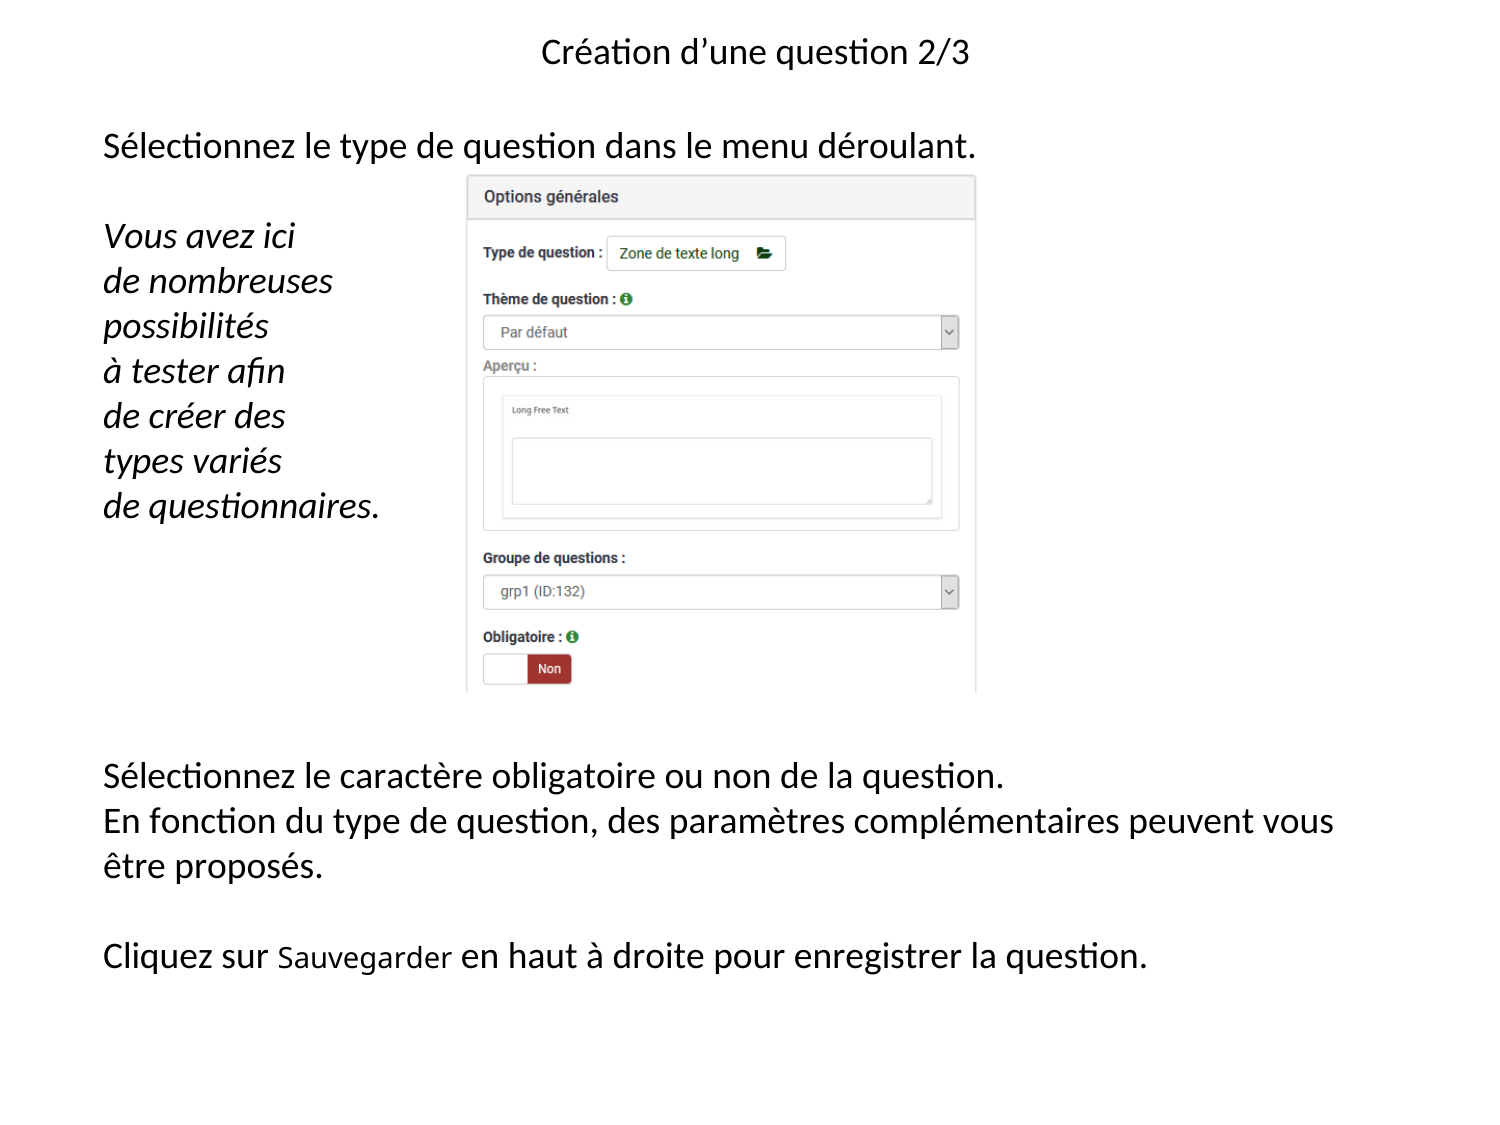

Création d’une question 2/3
Sélectionnez le type de question dans le menu déroulant.
Vous avez ici
de nombreuses
possibilités
à tester afin
de créer des
types variés
de questionnaires.
Sélectionnez le caractère obligatoire ou non de la question.
En fonction du type de question, des paramètres complémentaires peuvent vous être proposés.
Cliquez sur Sauvegarder en haut à droite pour enregistrer la question.